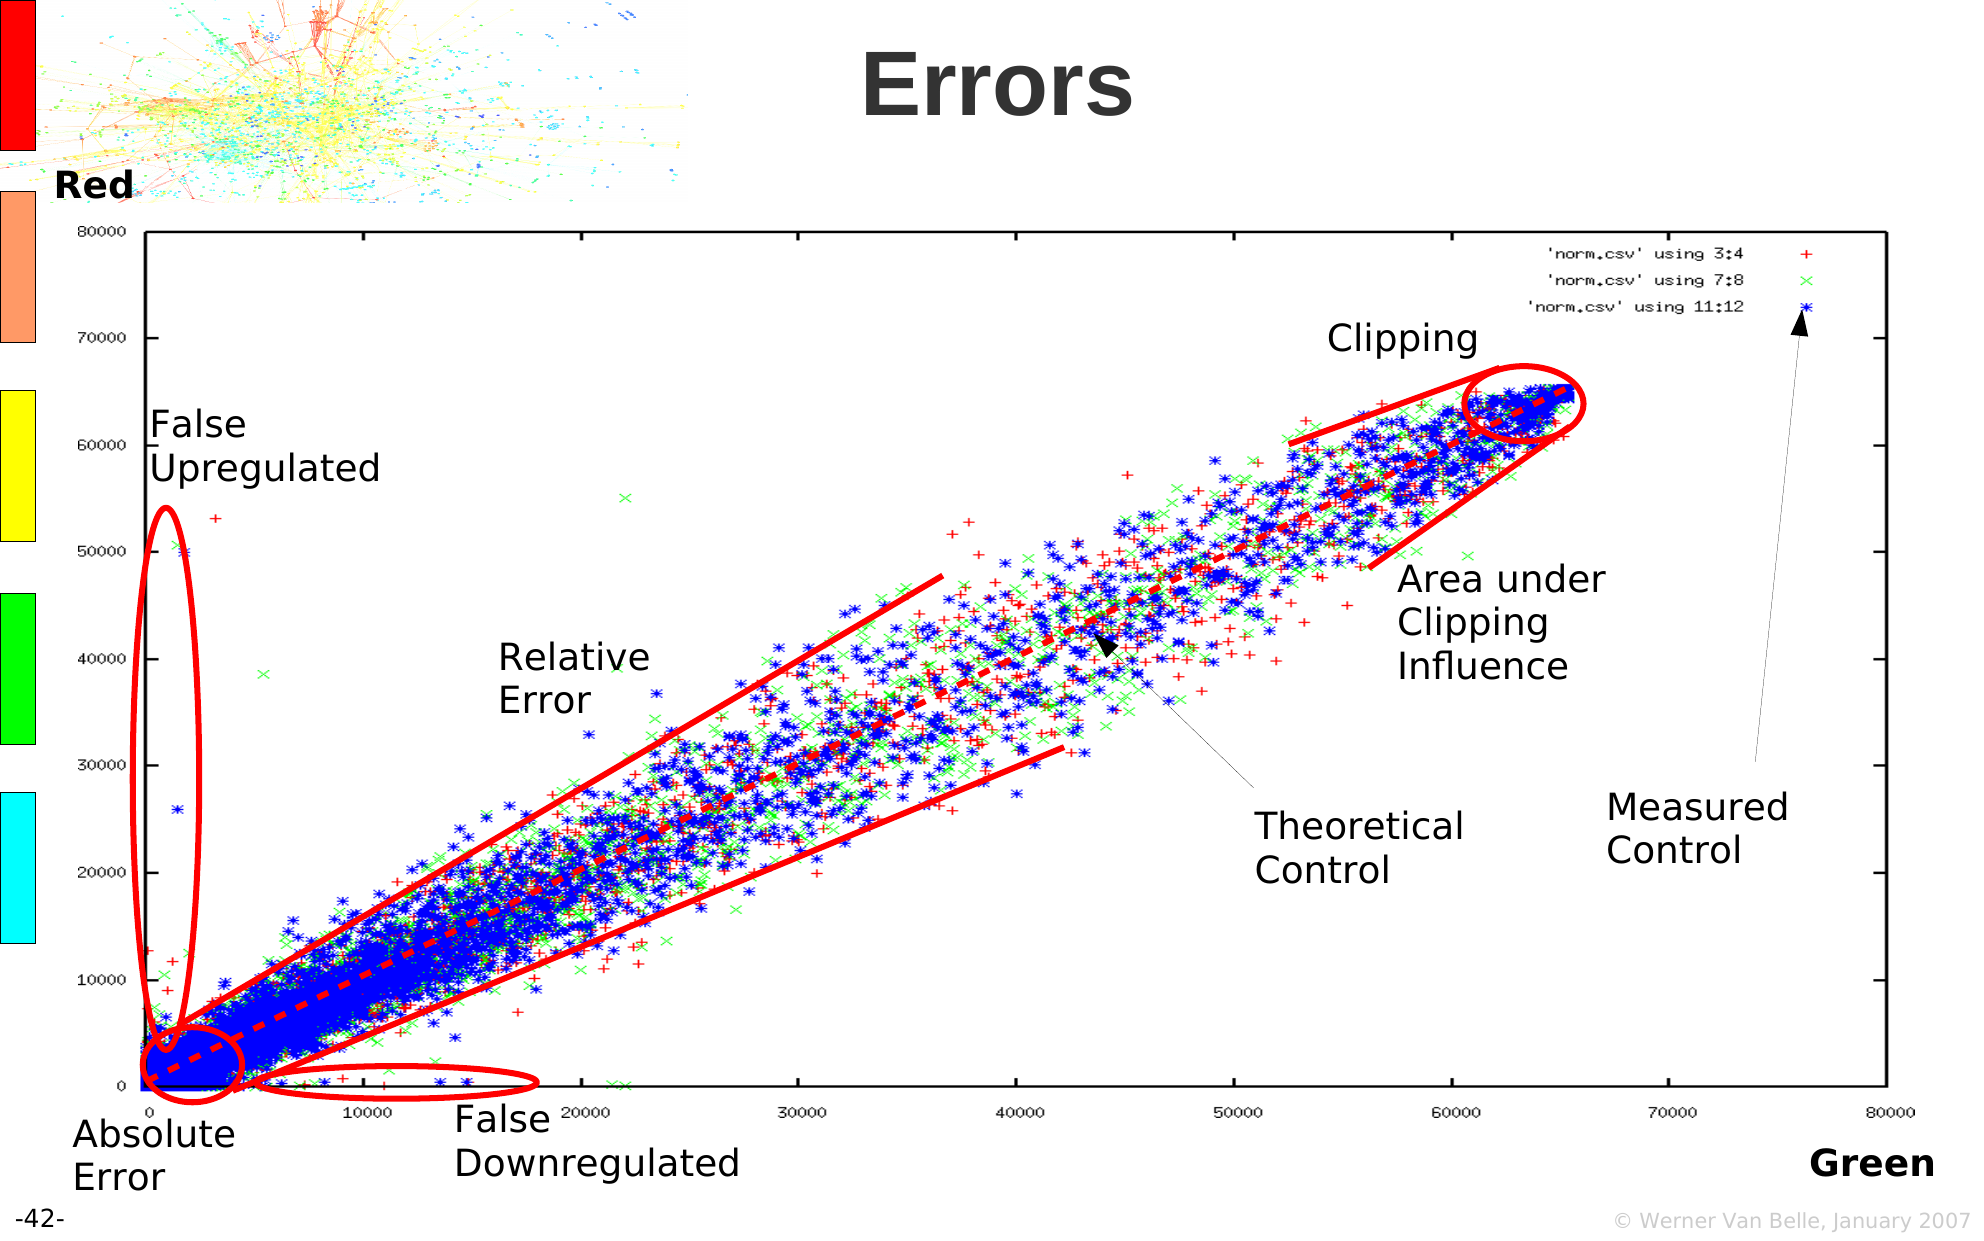

# Errors
Red
Clipping
False
Upregulated
Area under
Clipping
Influence
Relative
Error
Measured
Control
Theoretical
Control
False
Downregulated
Absolute
Error
Green